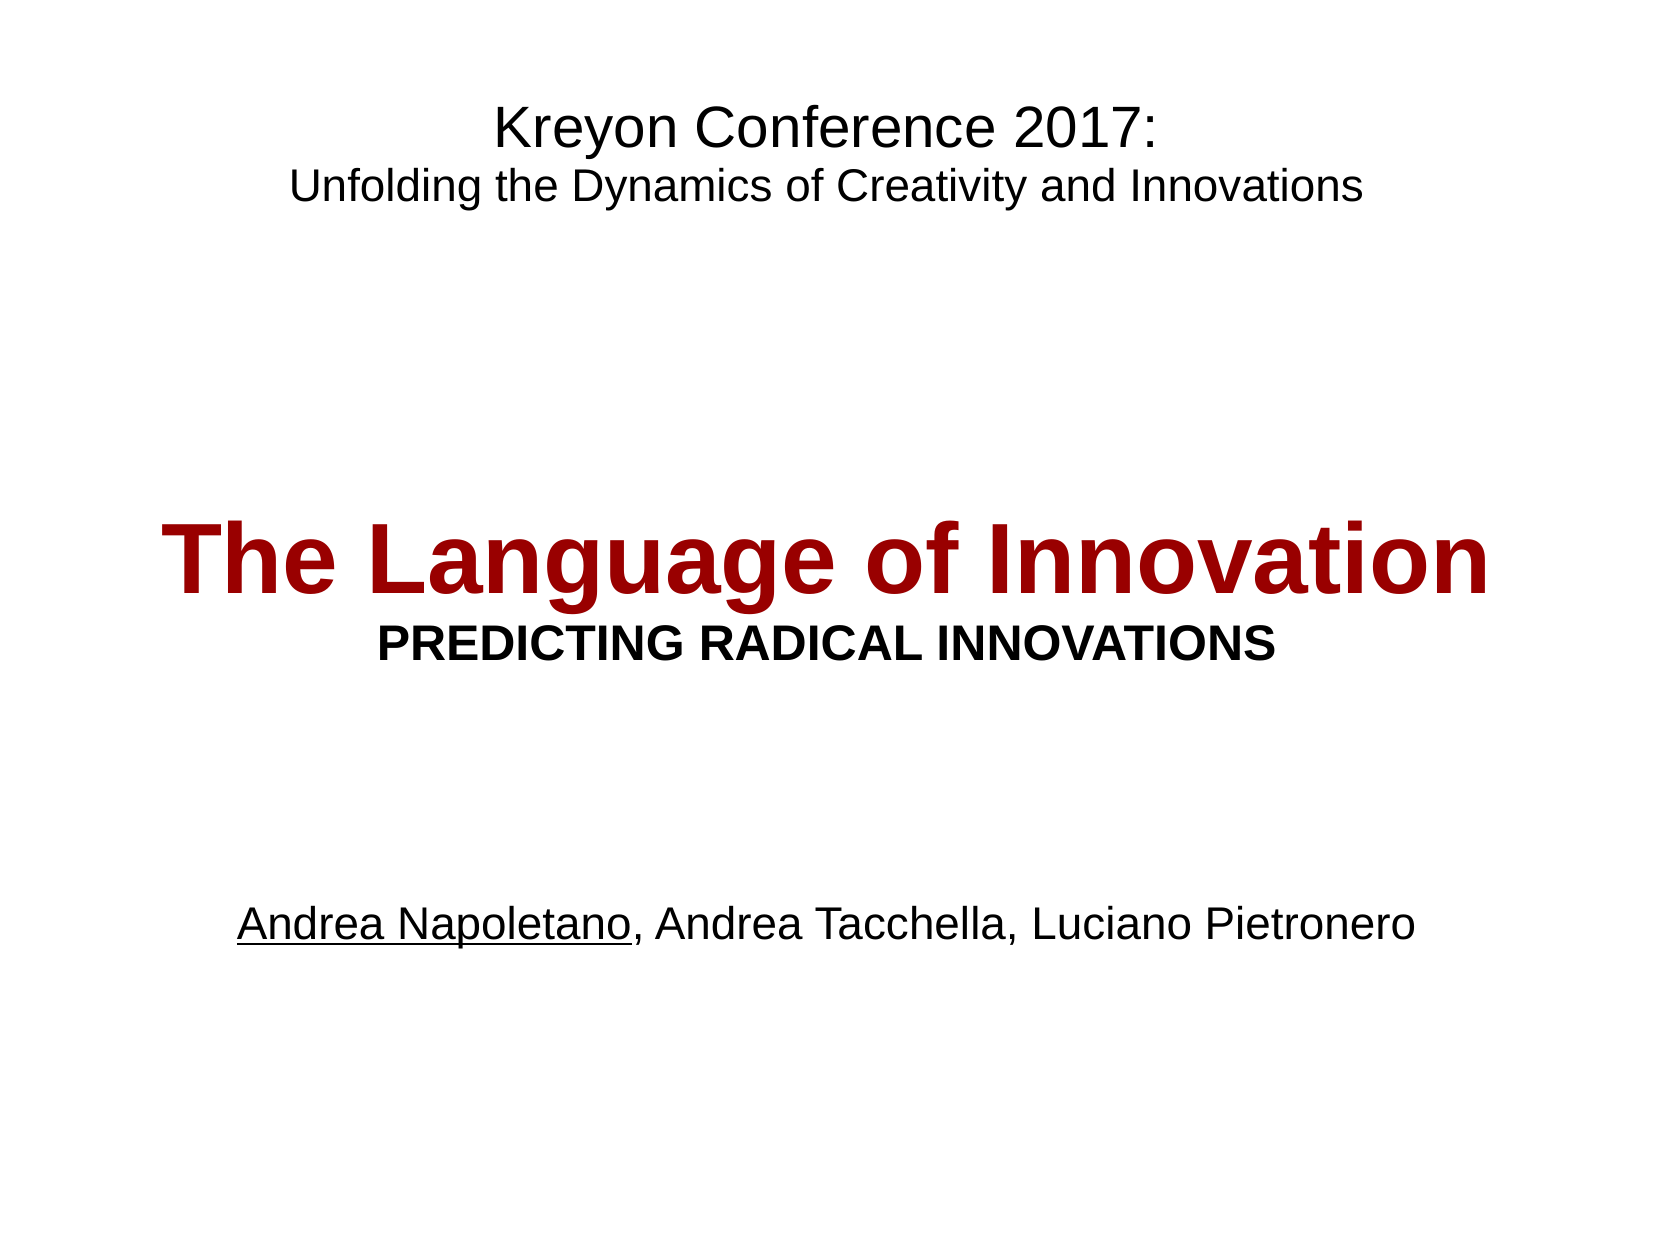

# Kreyon Conference 2017: Unfolding the Dynamics of Creativity and Innovations
The Language of Innovation
PREDICTING RADICAL INNOVATIONS
Andrea Napoletano, Andrea Tacchella, Luciano Pietronero